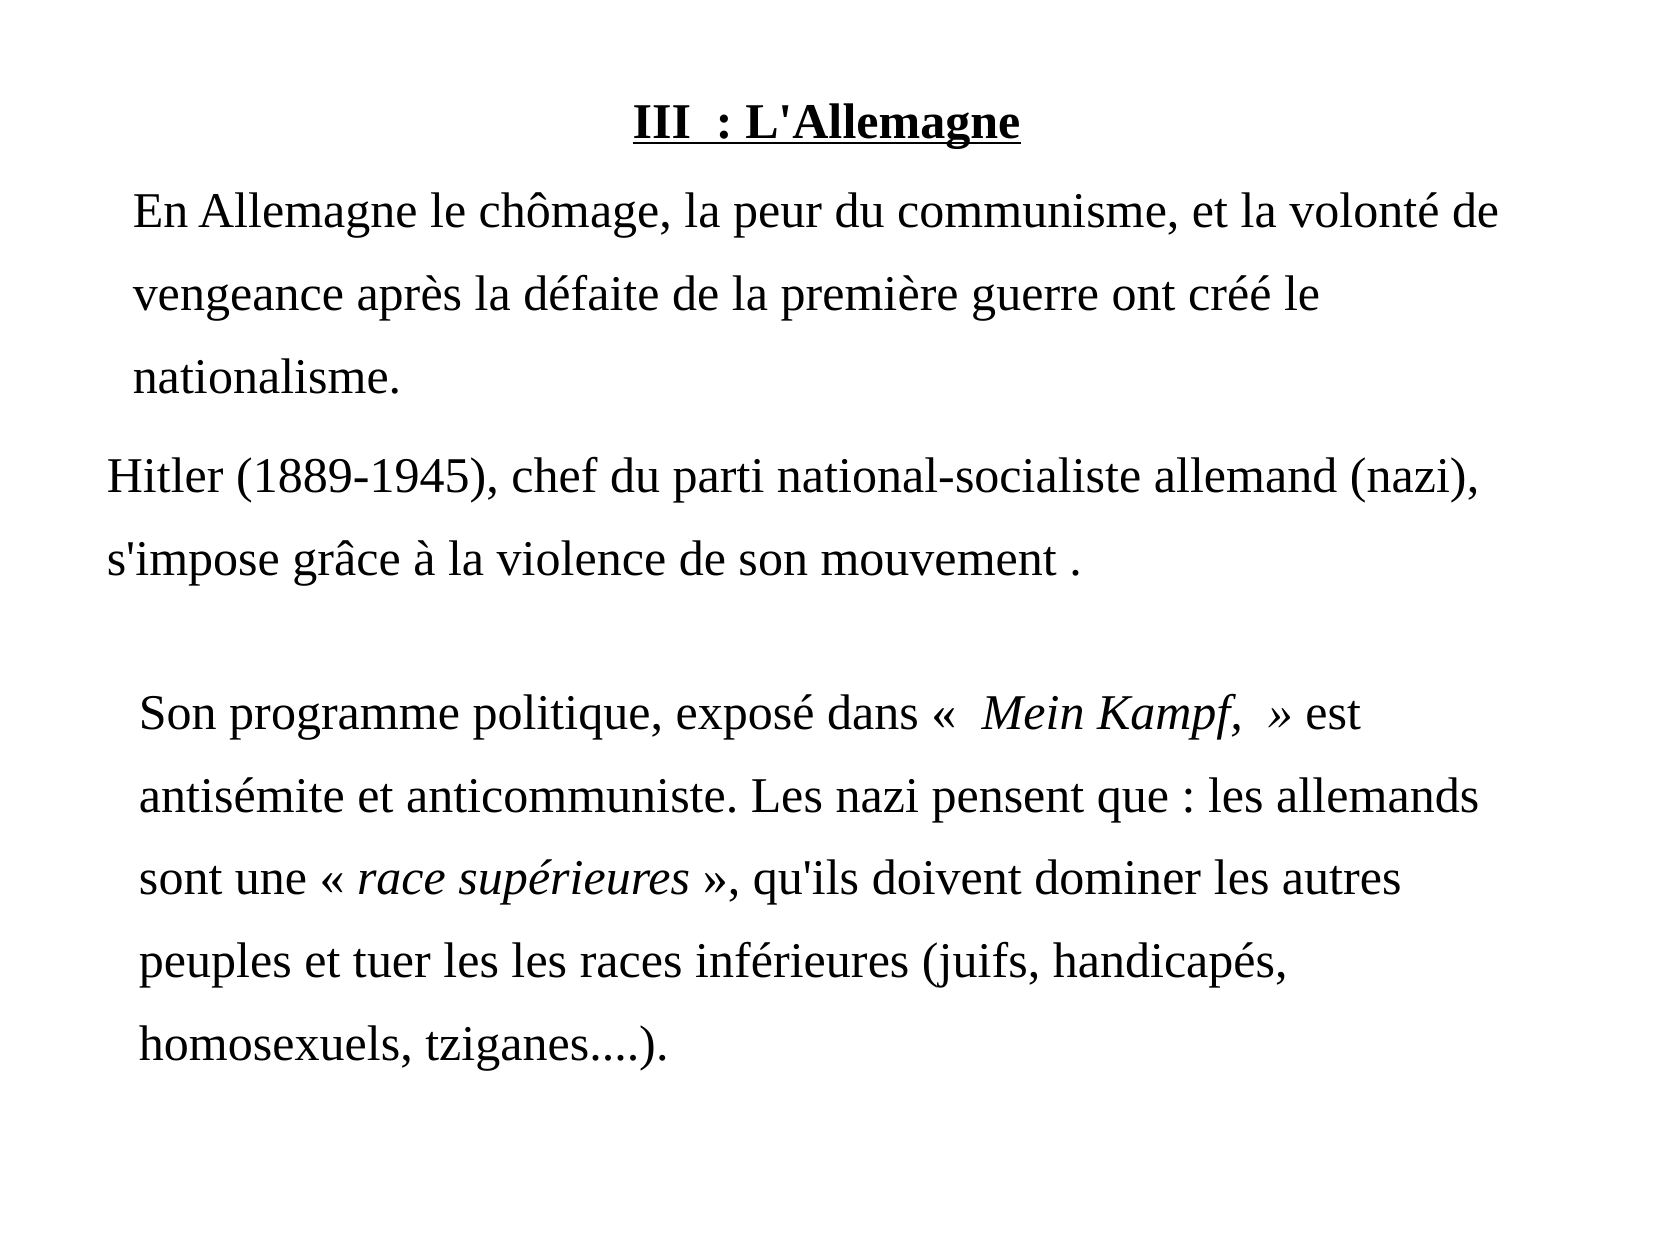

III  : L'Allemagne
En Allemagne le chômage, la peur du communisme, et la volonté de vengeance après la défaite de la première guerre ont créé le nationalisme.
Hitler (1889-1945), chef du parti national-socialiste allemand (nazi), s'impose grâce à la violence de son mouvement .
Son programme politique, exposé dans «  Mein Kampf,  » est antisémite et anticommuniste. Les nazi pensent que : les allemands sont une « race supérieures », qu'ils doivent dominer les autres peuples et tuer les les races inférieures (juifs, handicapés, homosexuels, tziganes....).